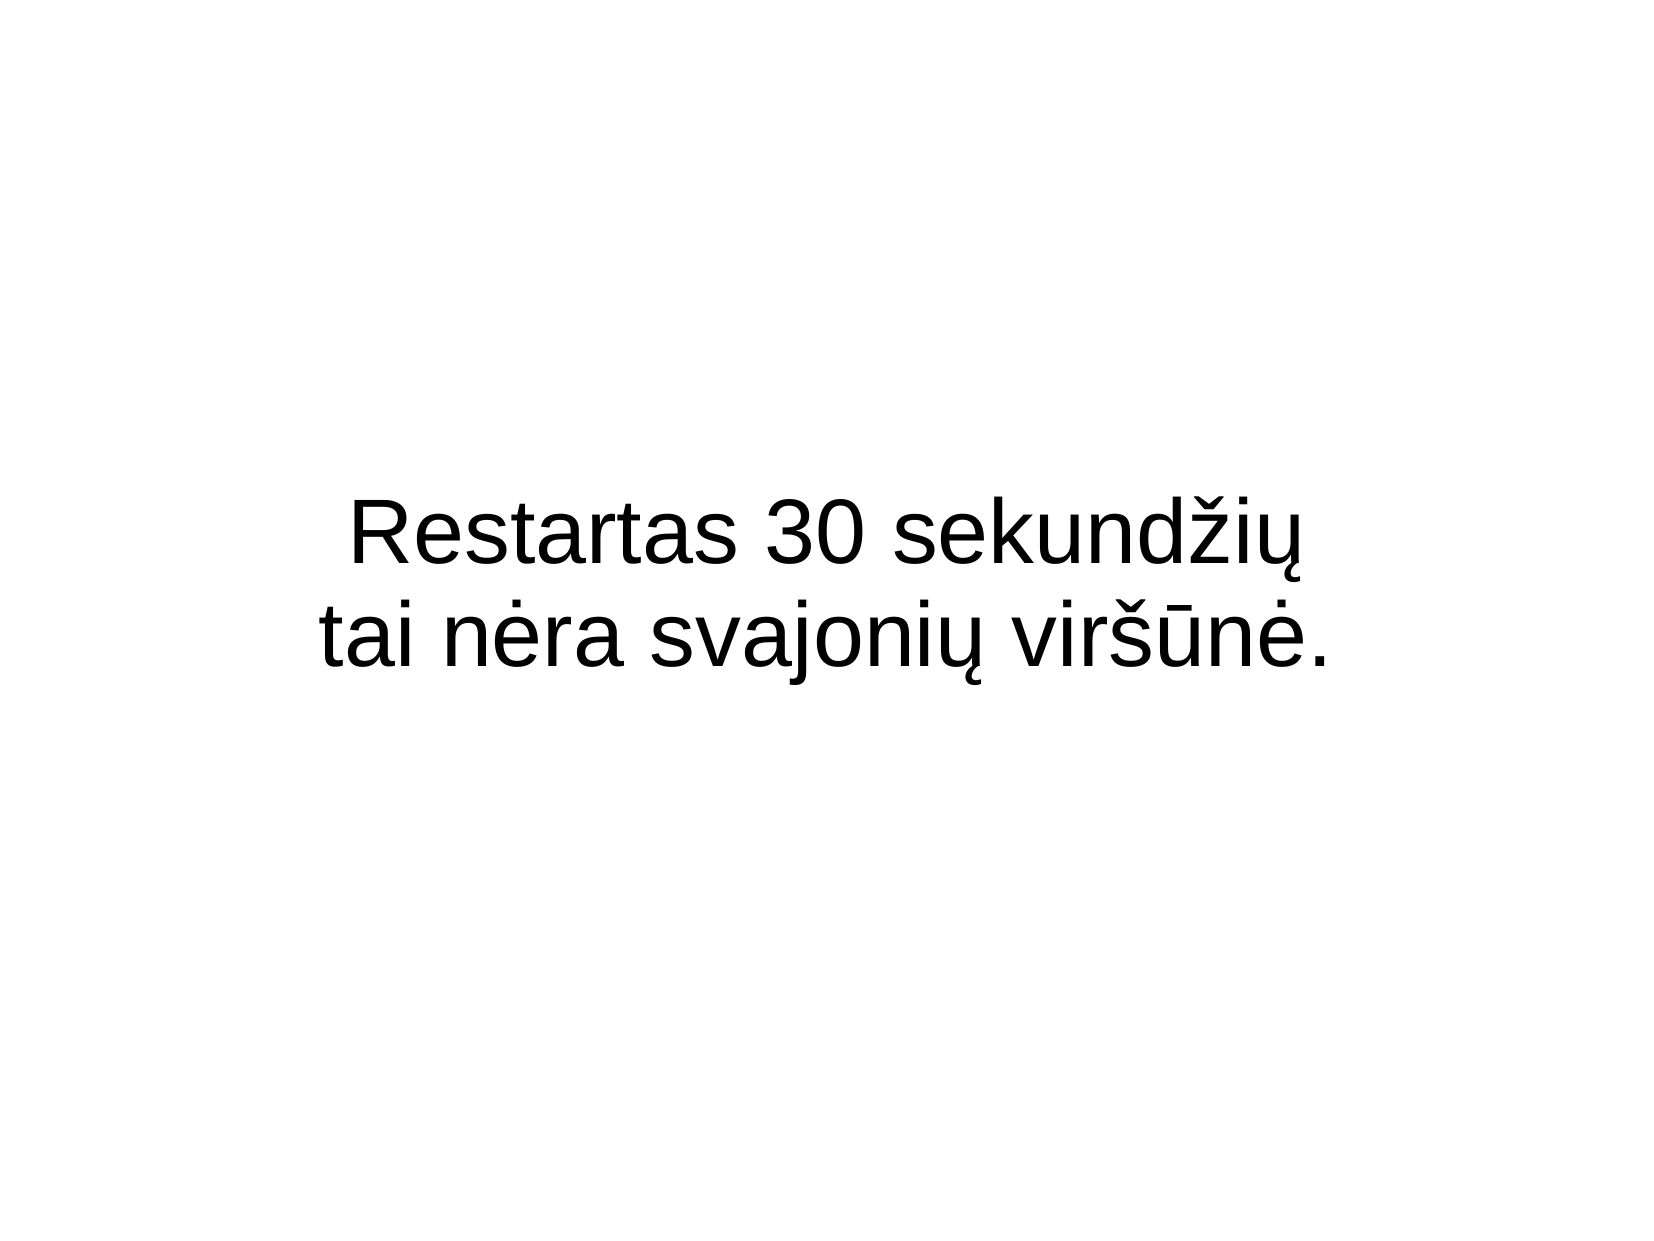

# Restartas 30 sekundžių tai nėra svajonių viršūnė.